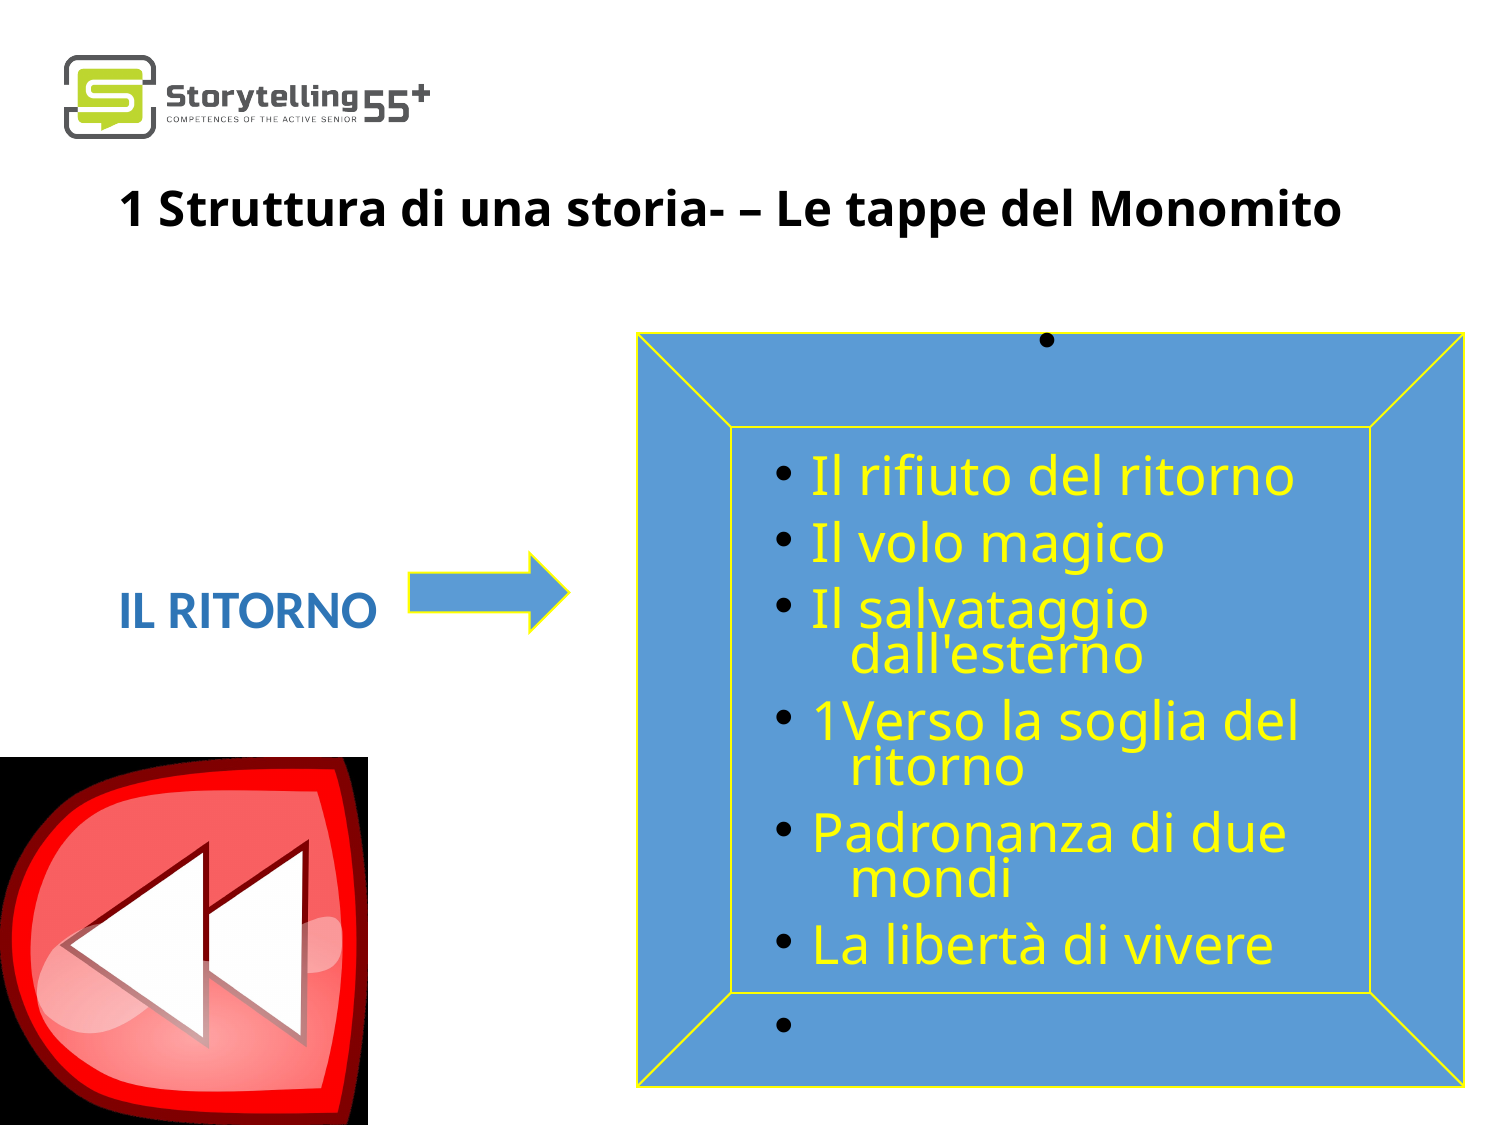

# 1 Struttura di una storia- – Le tappe del Monomito
IL RITORNO
Il rifiuto del ritorno
Il volo magico
Il salvataggio dall'esterno
1Verso la soglia del ritorno
Padronanza di due mondi
La libertà di vivere